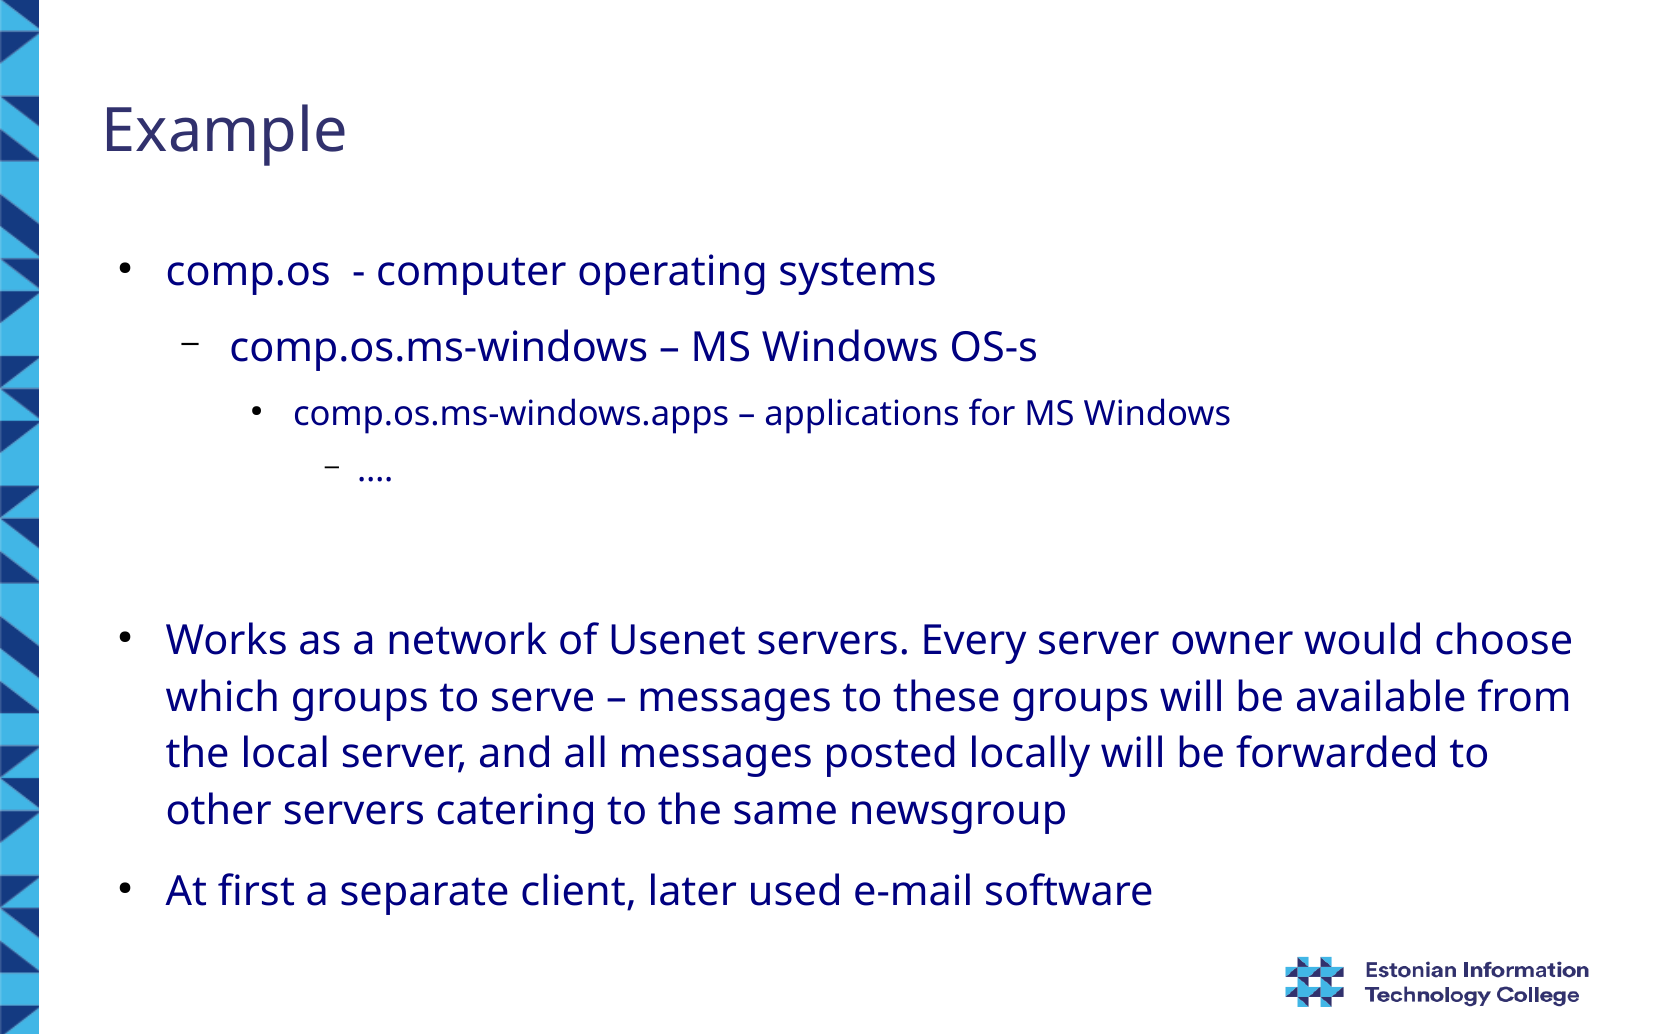

# Example
comp.os - computer operating systems
comp.os.ms-windows – MS Windows OS-s
comp.os.ms-windows.apps – applications for MS Windows
….
Works as a network of Usenet servers. Every server owner would choose which groups to serve – messages to these groups will be available from the local server, and all messages posted locally will be forwarded to other servers catering to the same newsgroup
At first a separate client, later used e-mail software